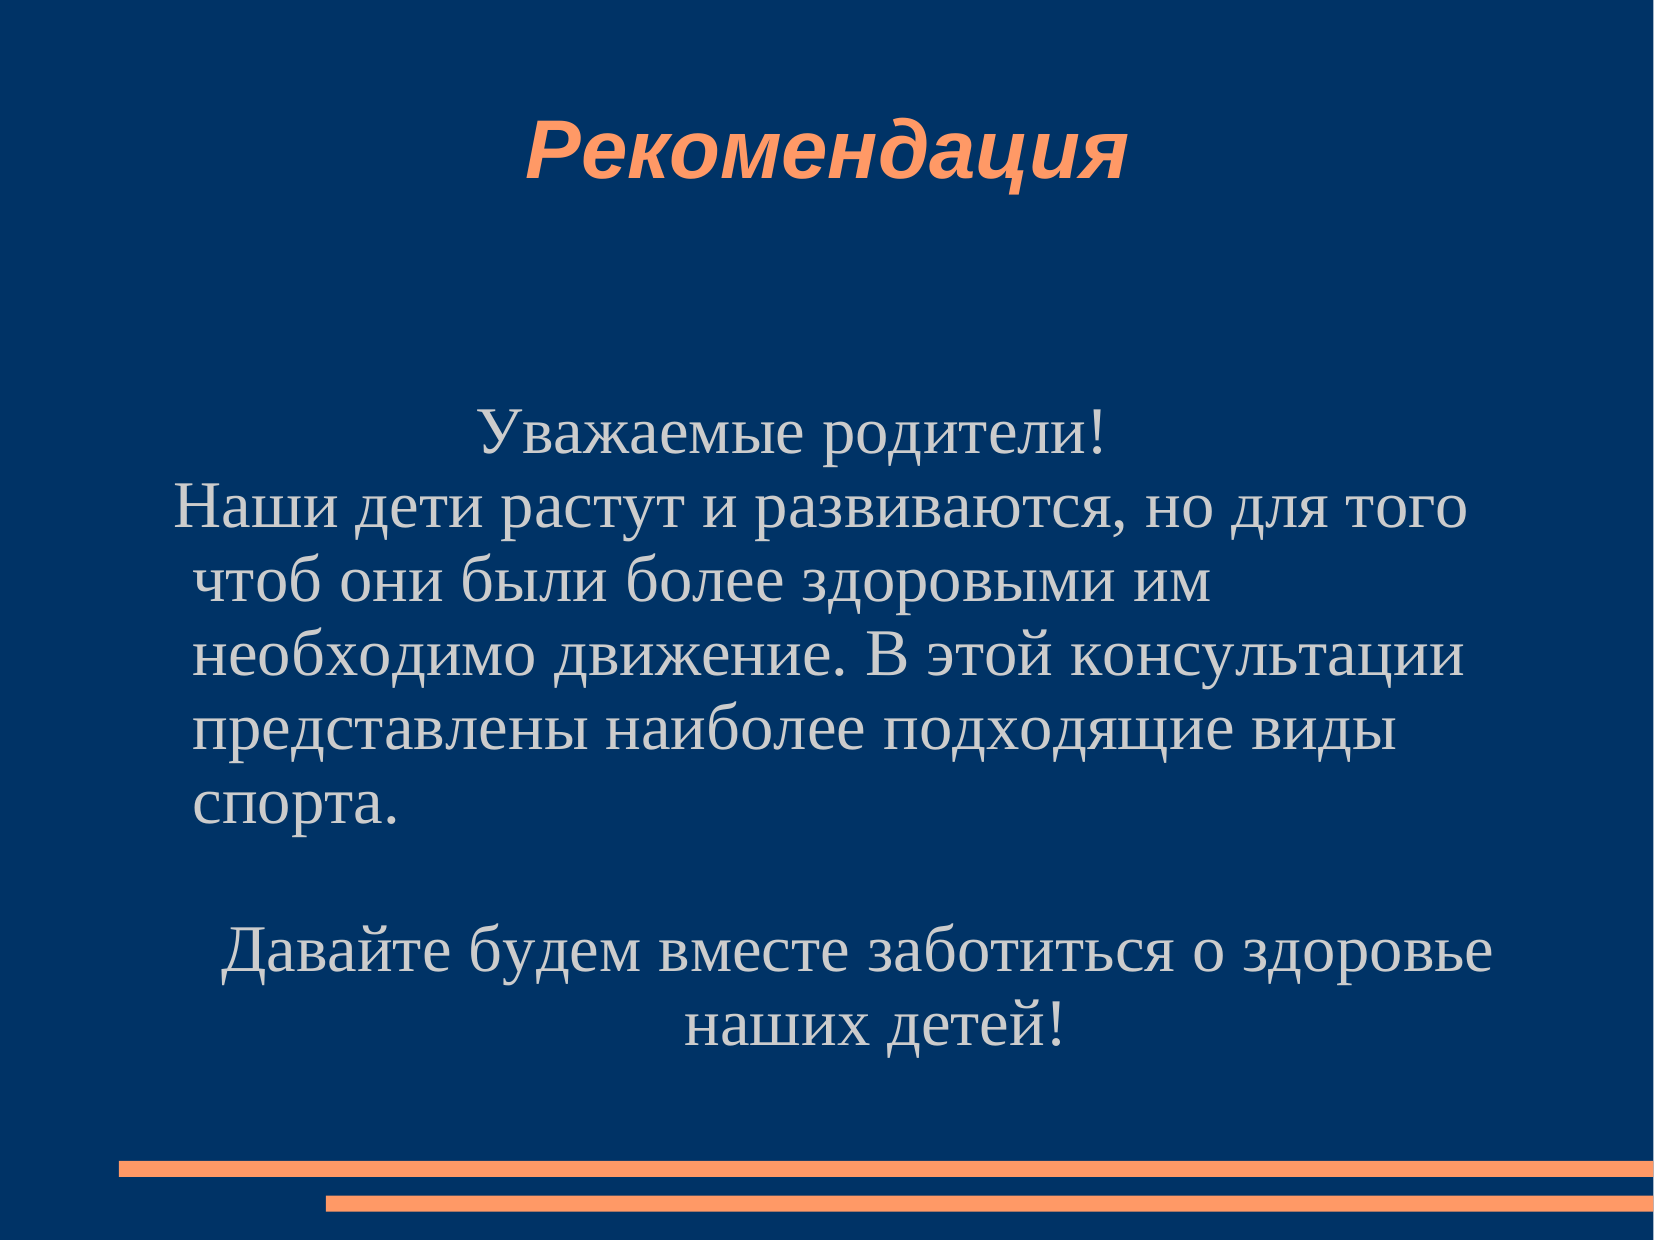

# Рекомендация
 Уважаемые родители!
 Наши дети растут и развиваются, но для того чтоб они были более здоровыми им необходимо движение. В этой консультации представлены наиболее подходящие виды спорта.
Давайте будем вместе заботиться о здоровье наших детей!